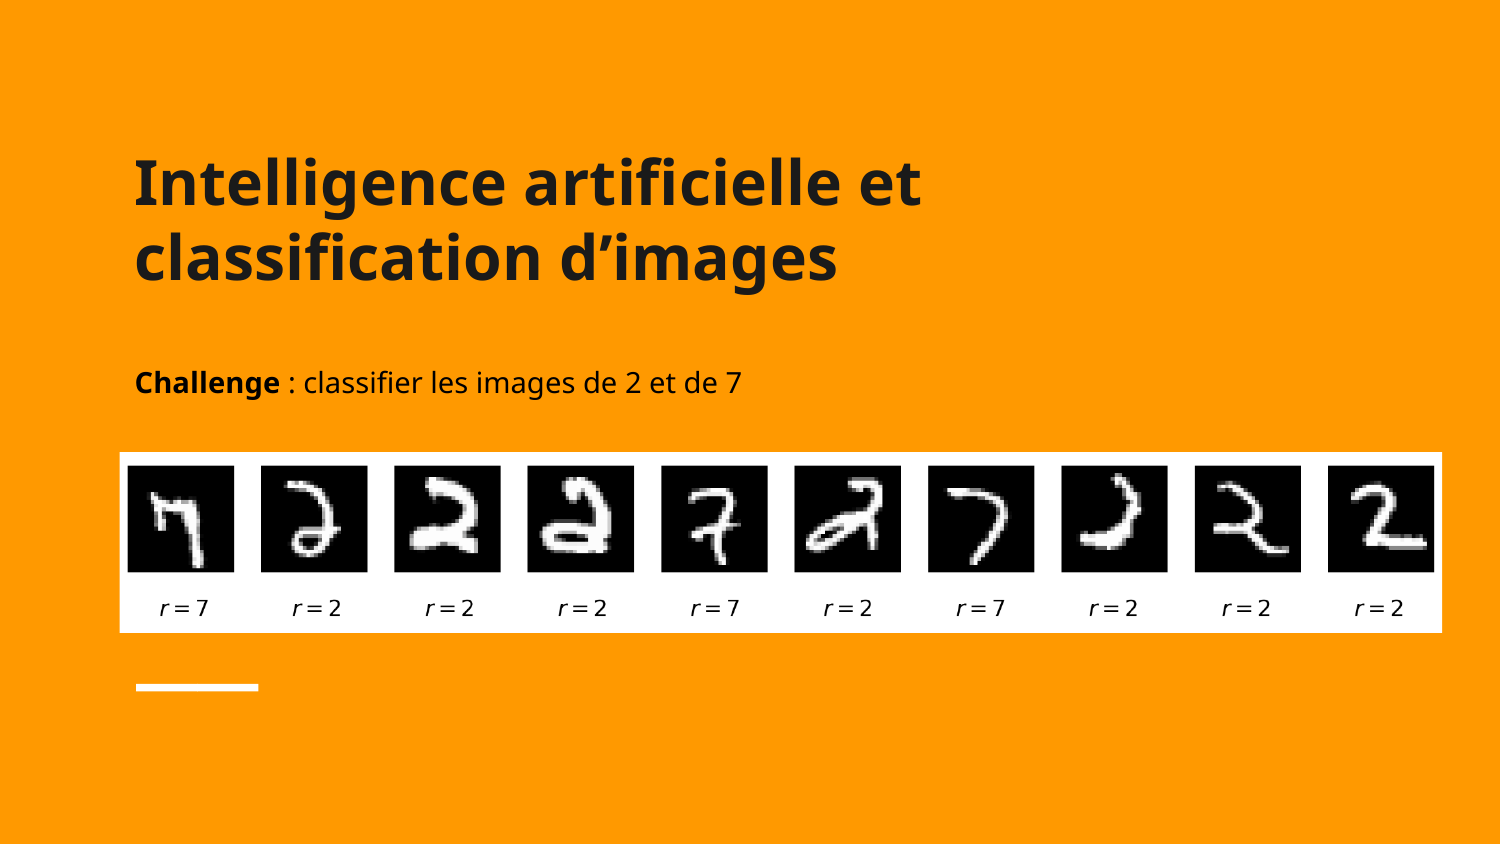

# Intelligence artificielle et classification d’images
Challenge : classifier les images de 2 et de 7